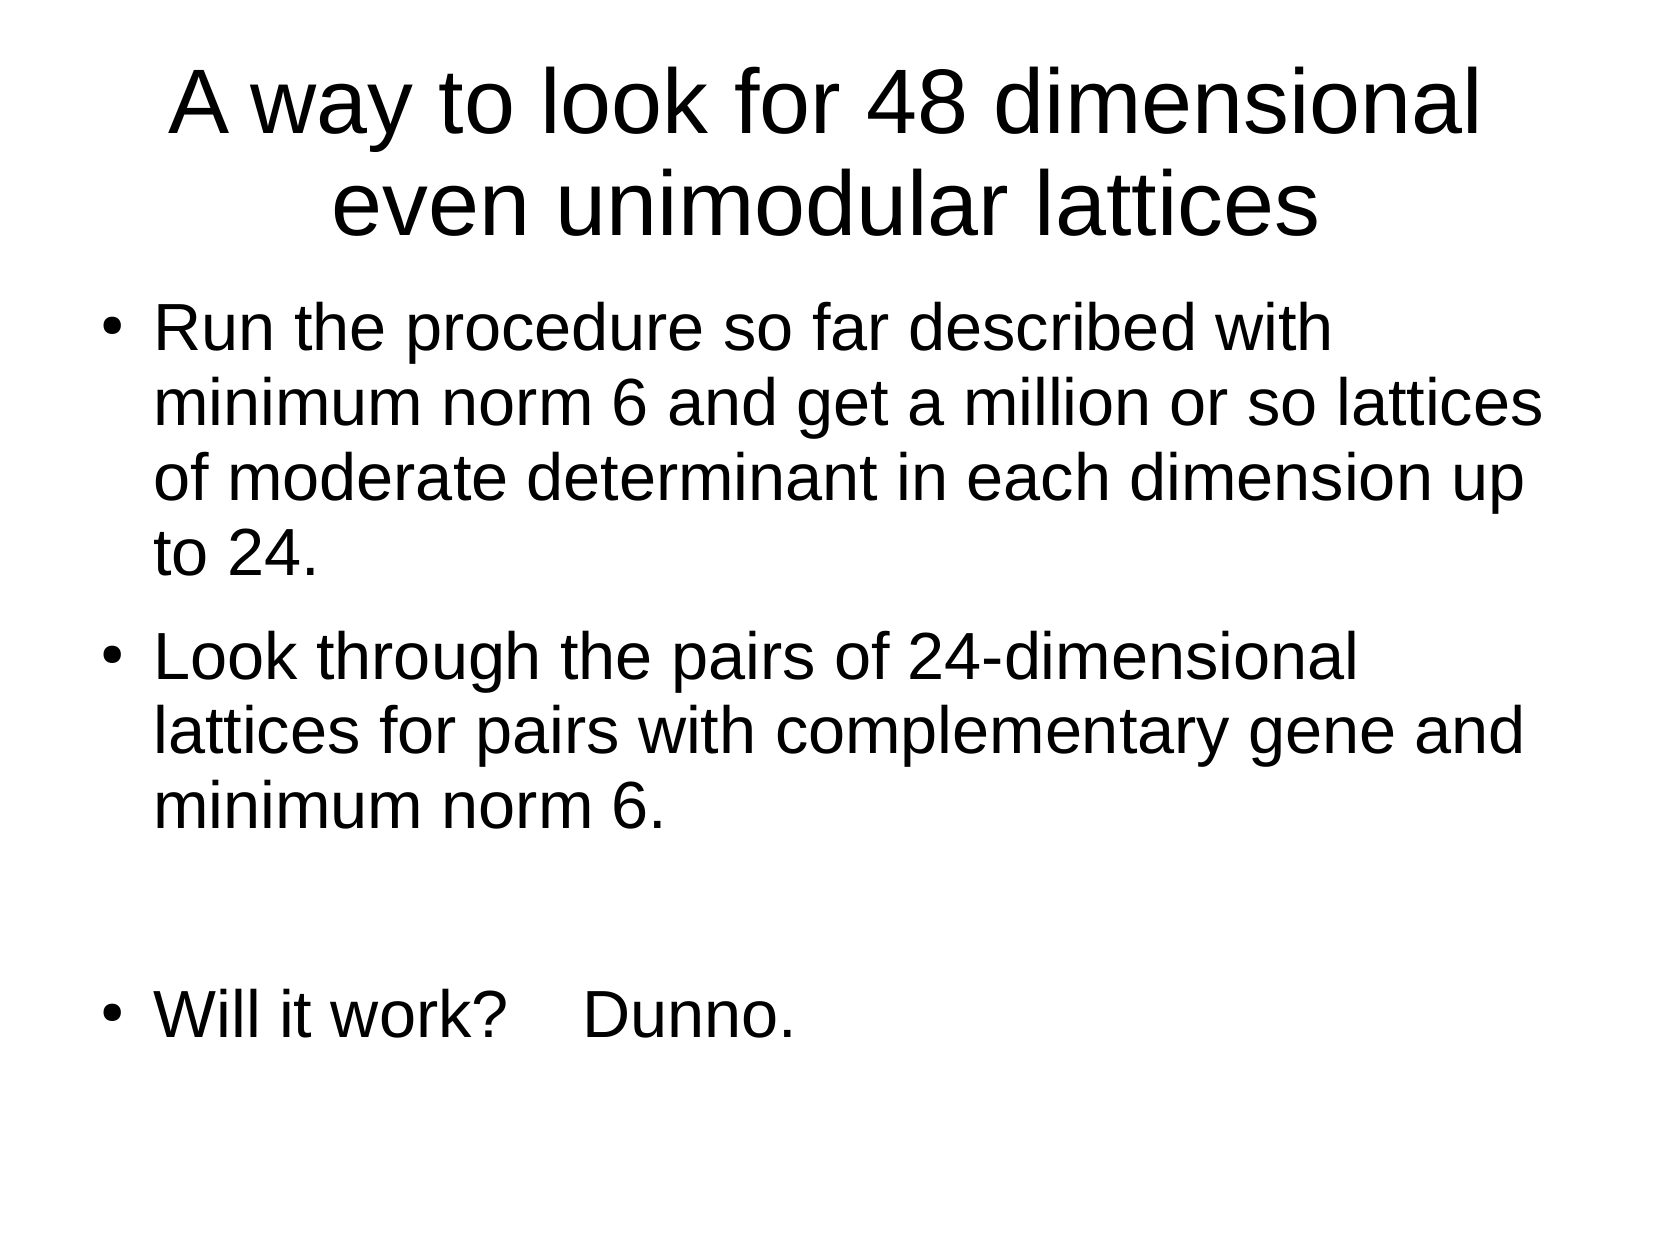

# A way to look for 48 dimensional even unimodular lattices
Run the procedure so far described with minimum norm 6 and get a million or so lattices of moderate determinant in each dimension up to 24.
Look through the pairs of 24-dimensional lattices for pairs with complementary gene and minimum norm 6.
Will it work? Dunno.